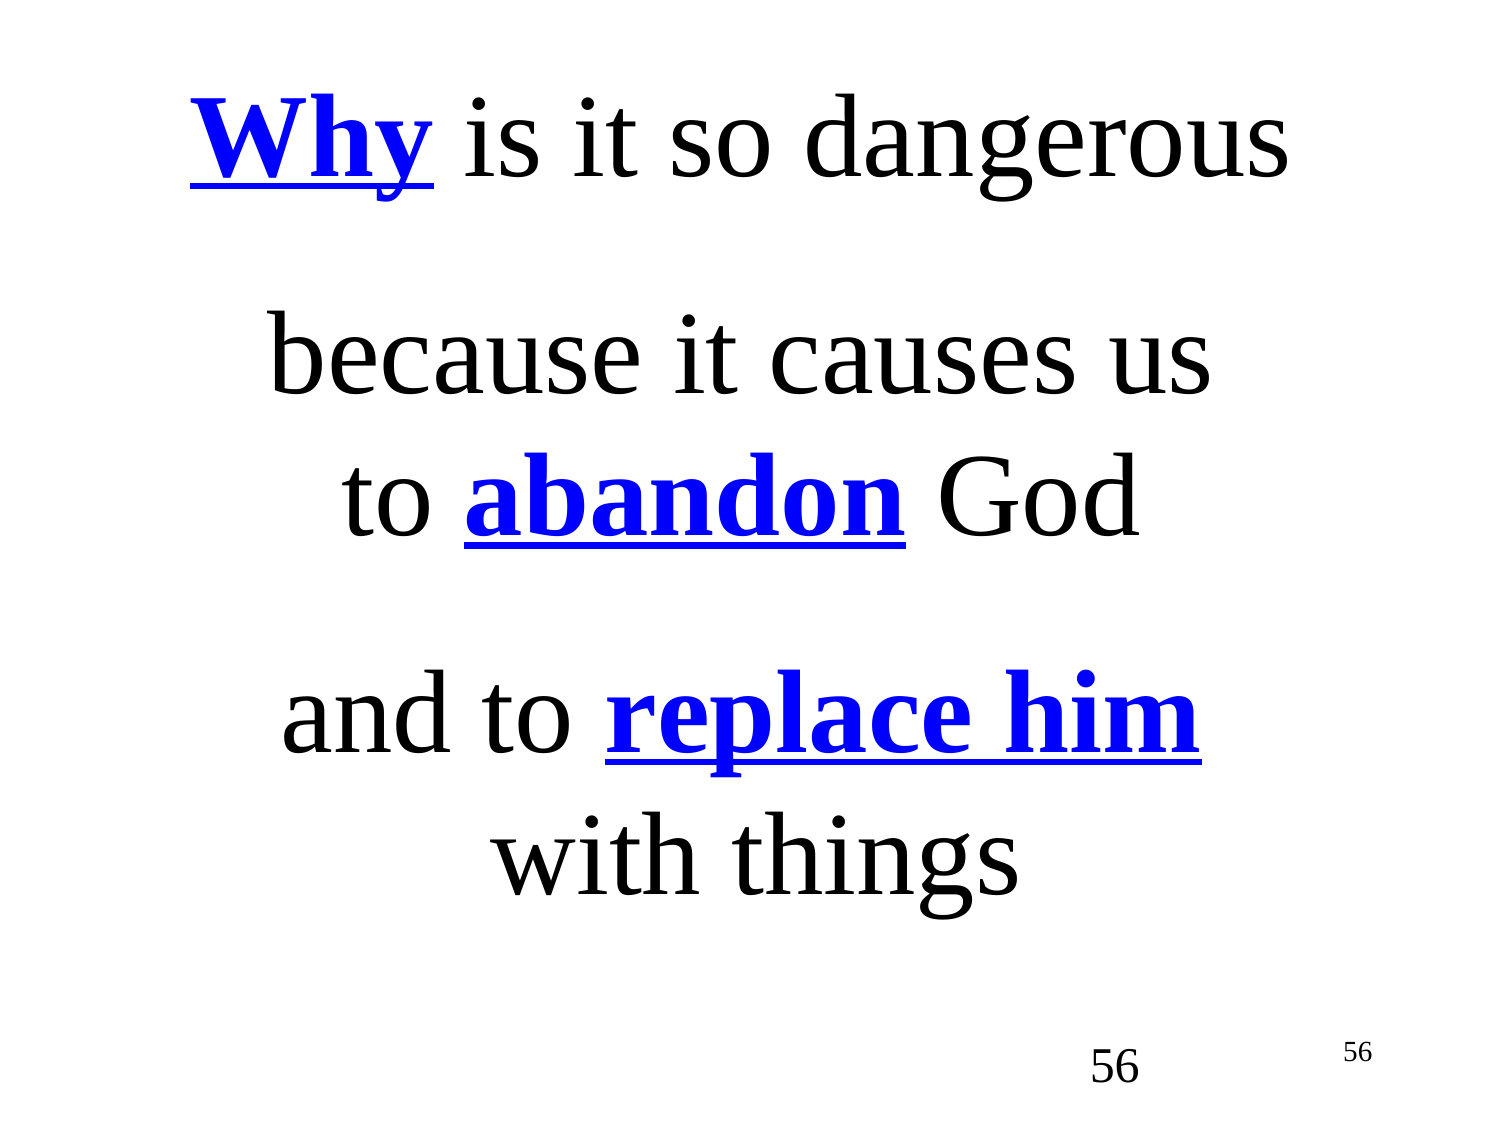

Why is it so dangerous
because it causes us
to abandon God
and to replace him
with things
56